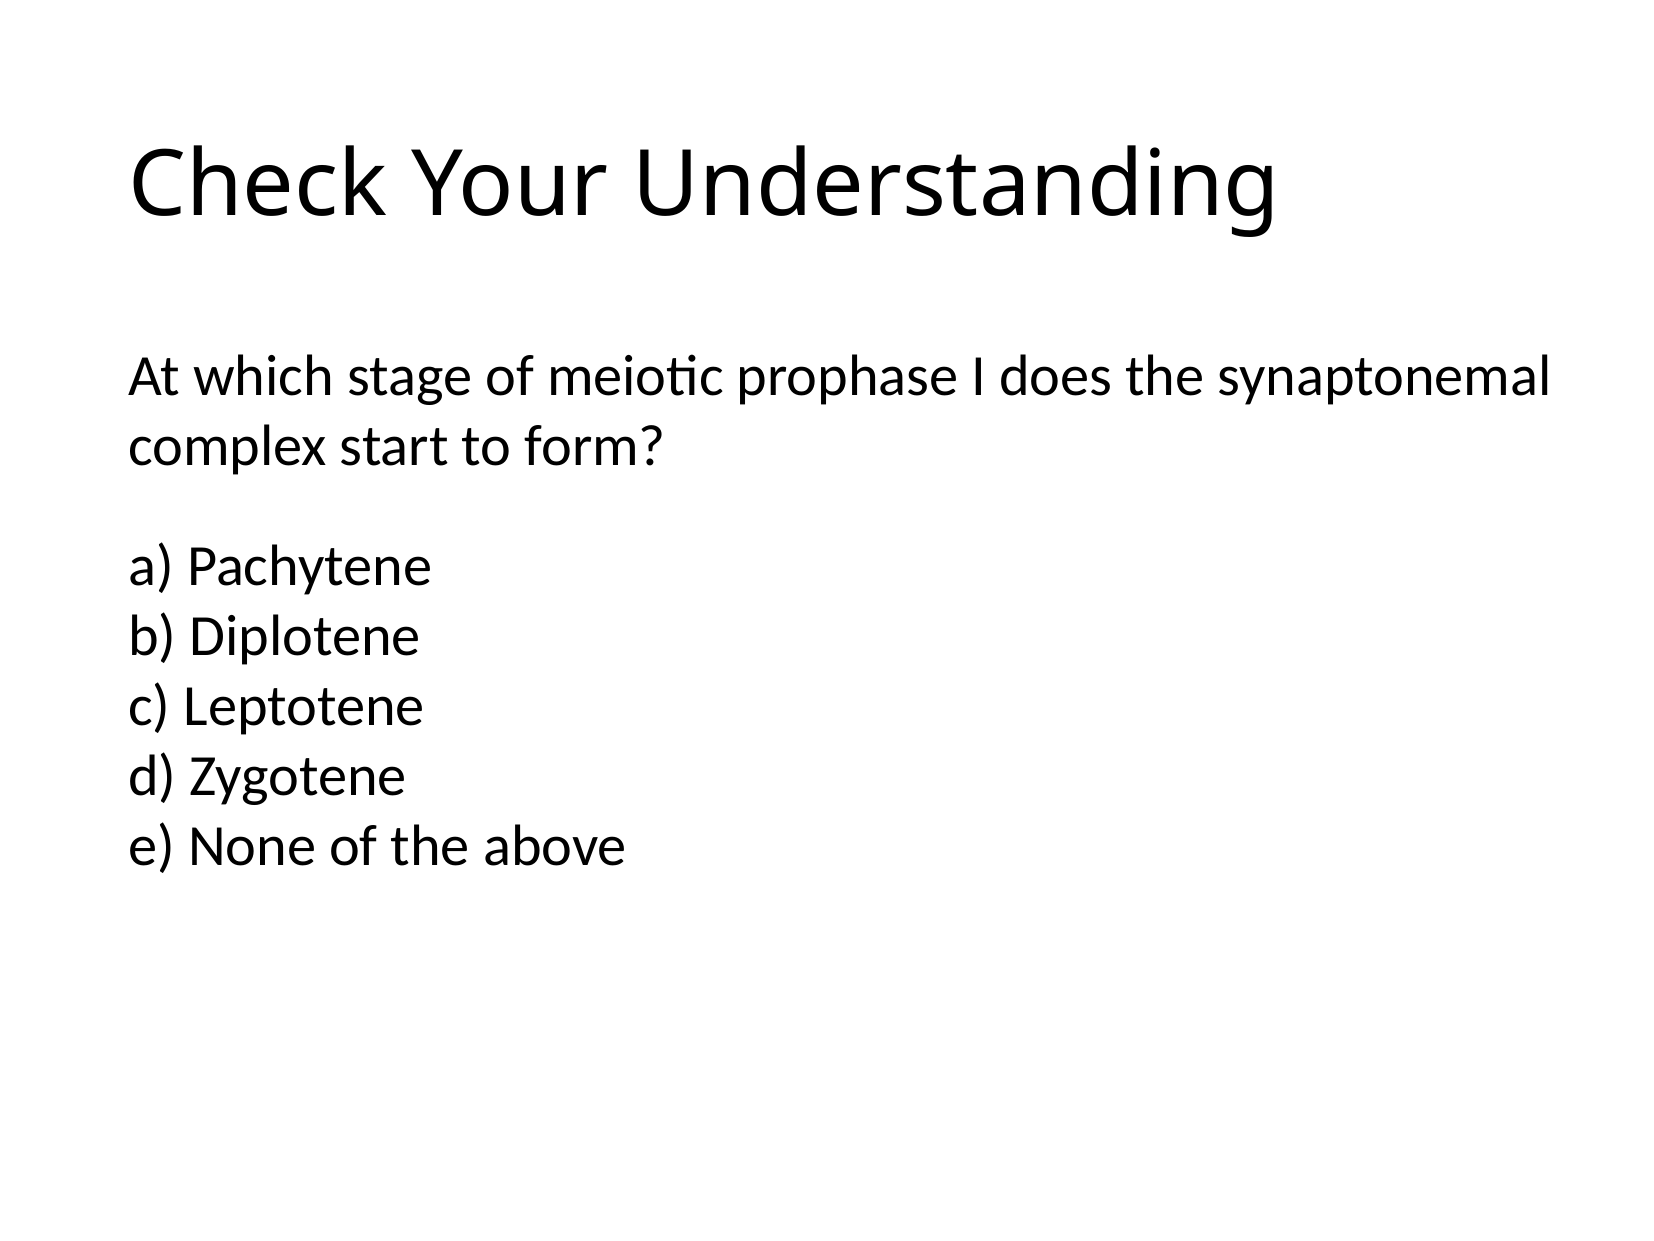

Check Your Understanding
At which stage of meiotic prophase I does the synaptonemal complex start to form?
a) Pachytene
b) Diplotene
c) Leptotene
d) Zygotene
e) None of the above